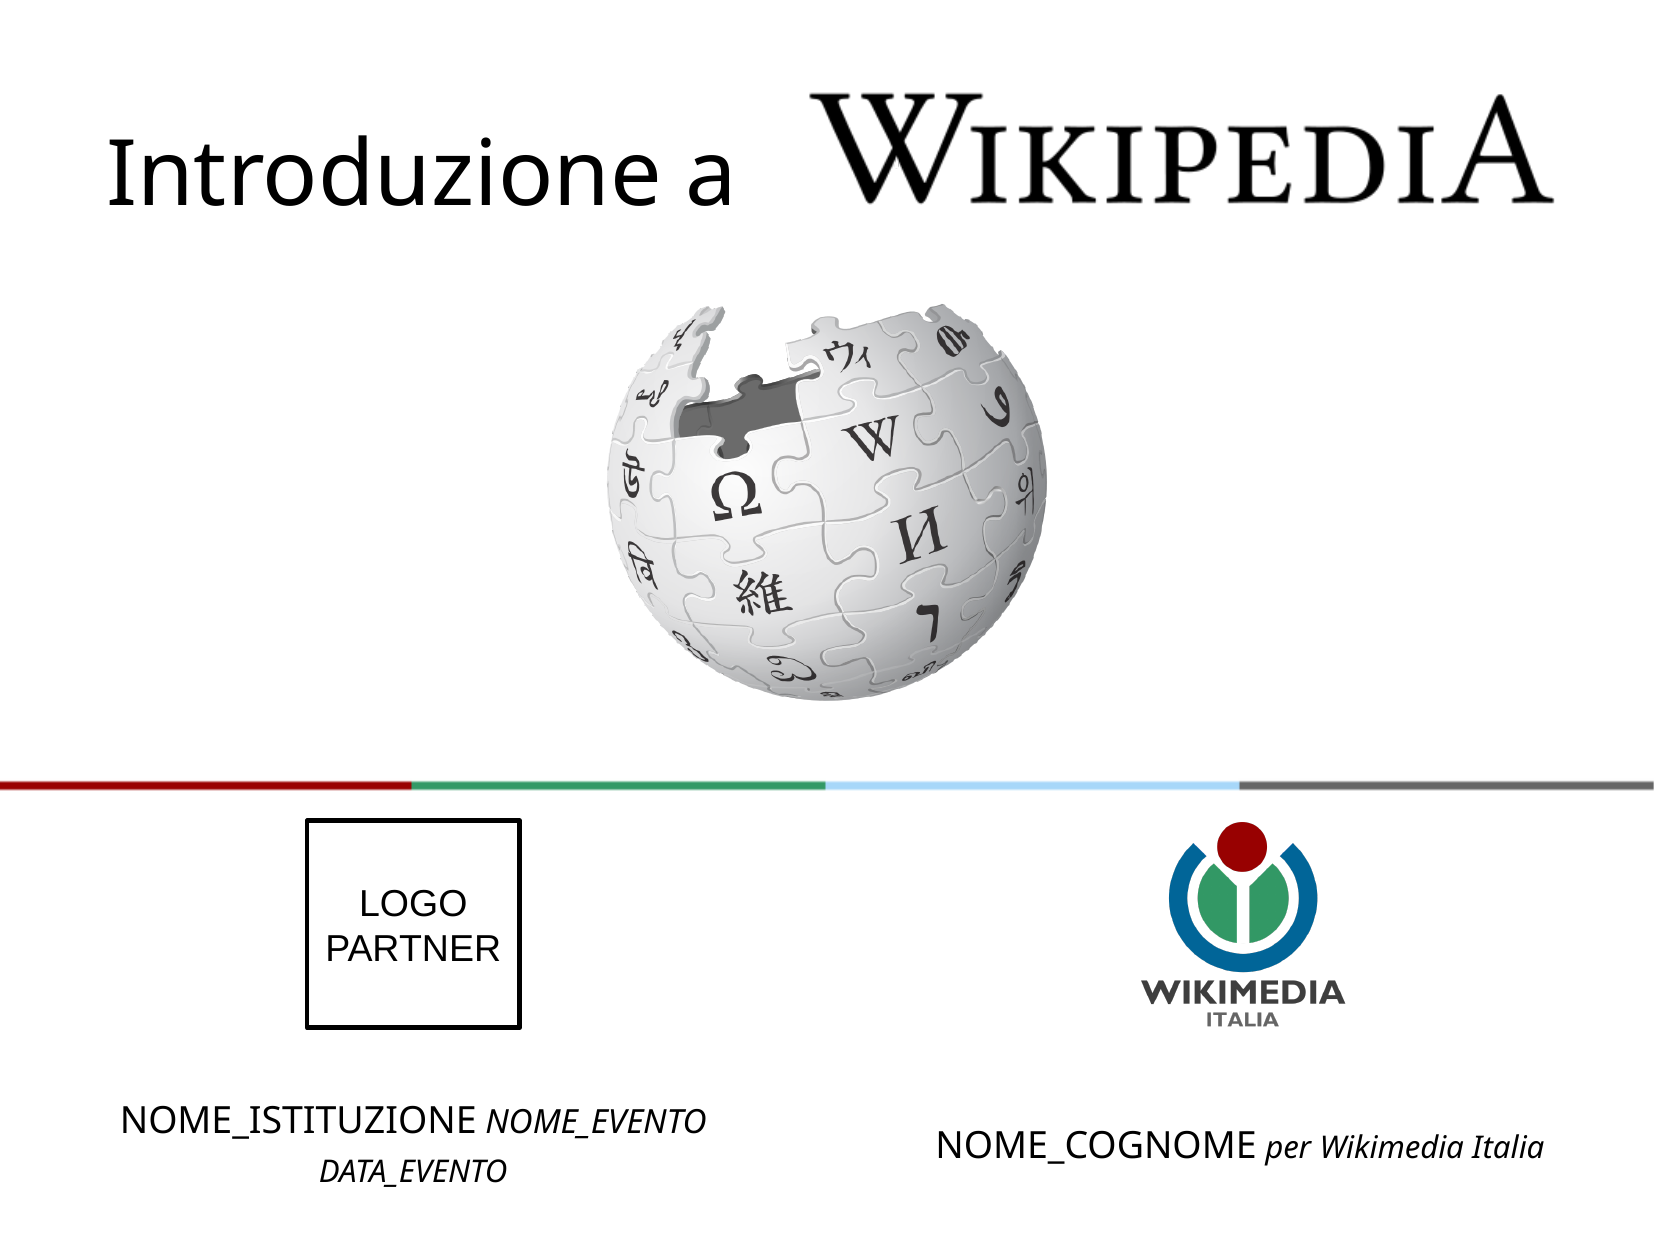

Introduzione a
LOGO
PARTNER
NOME_ISTITUZIONE NOME_EVENTO DATA_EVENTO
NOME_COGNOME per Wikimedia Italia